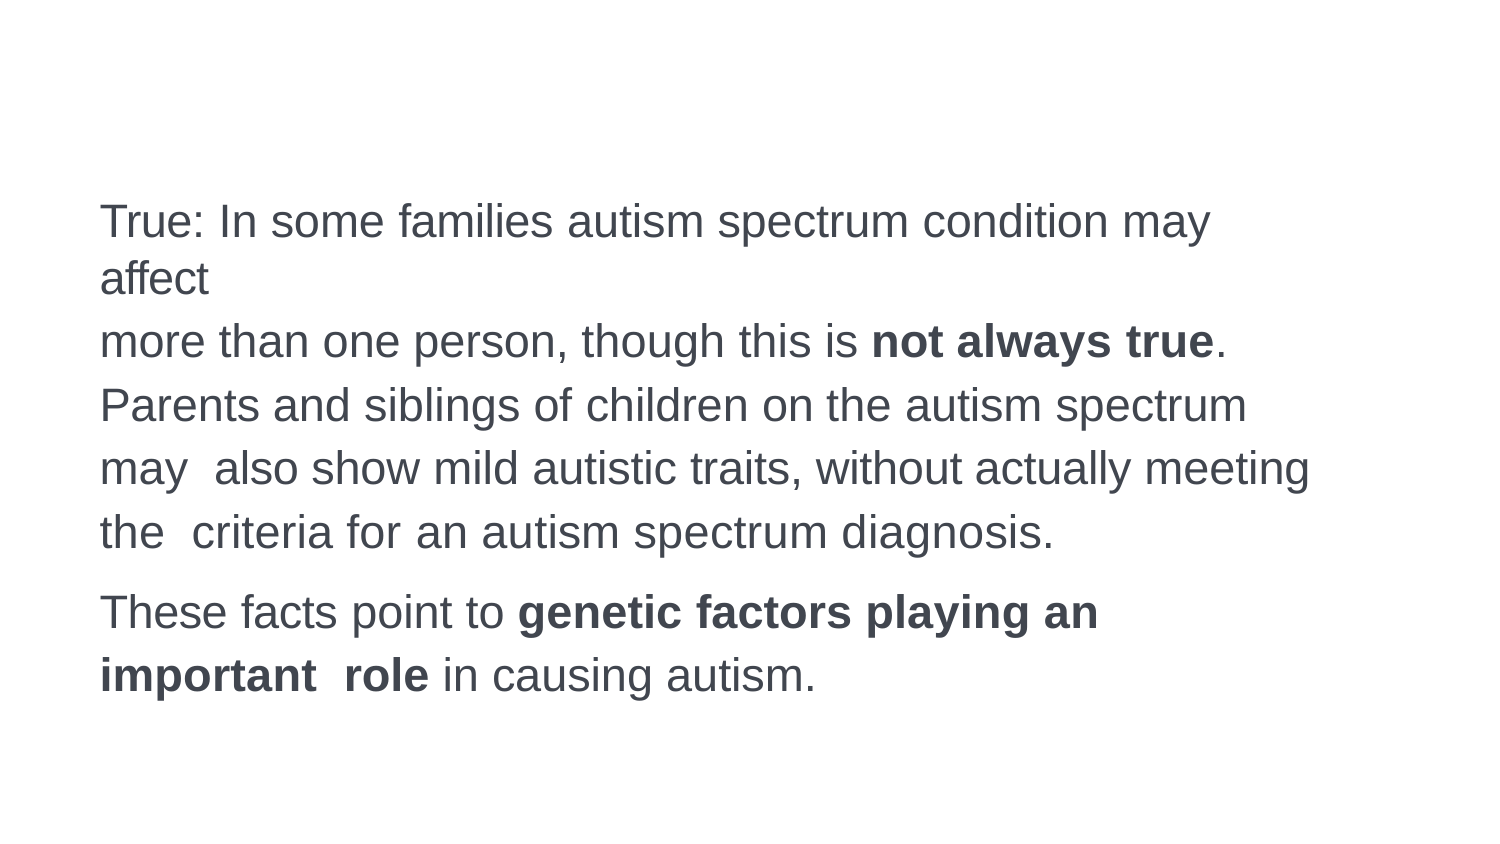

True: In some families autism spectrum condition may affect
more than one person, though this is not always true. Parents and siblings of children on the autism spectrum may also show mild autistic traits, without actually meeting the criteria for an autism spectrum diagnosis.
These facts point to genetic factors playing an important role in causing autism.